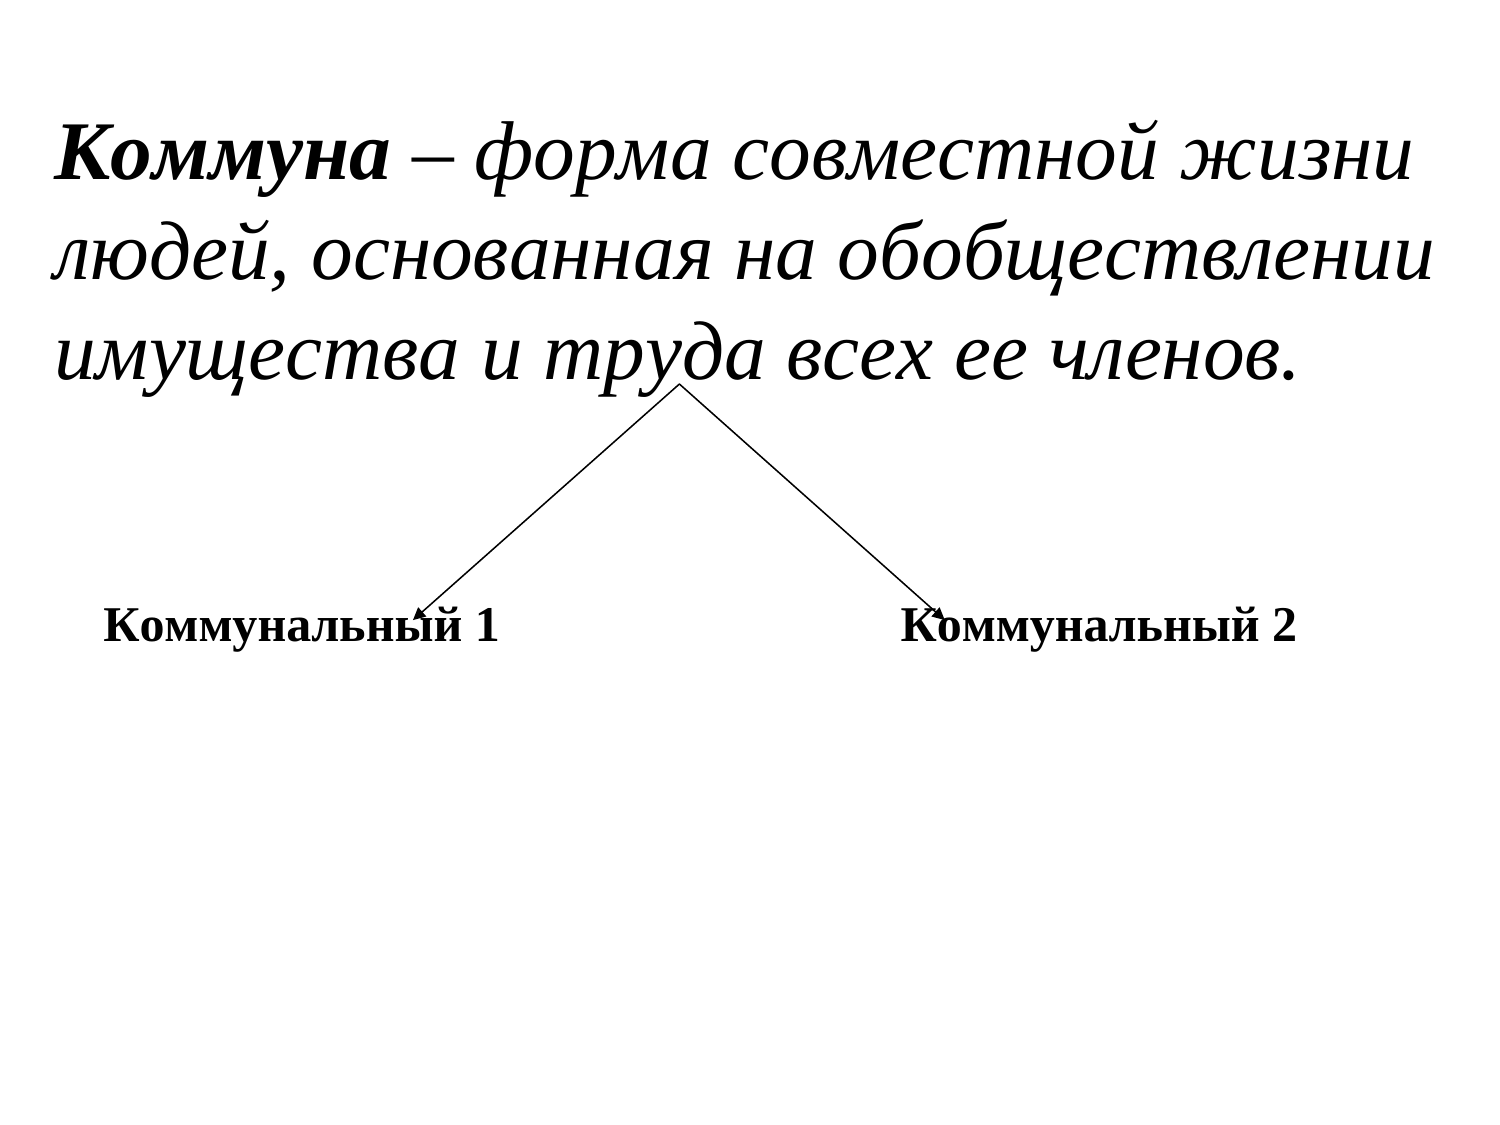

Коммуна – форма совместной жизни людей, основанная на обобществлении имущества и труда всех ее членов.
Коммунальный 1
Коммунальный 2